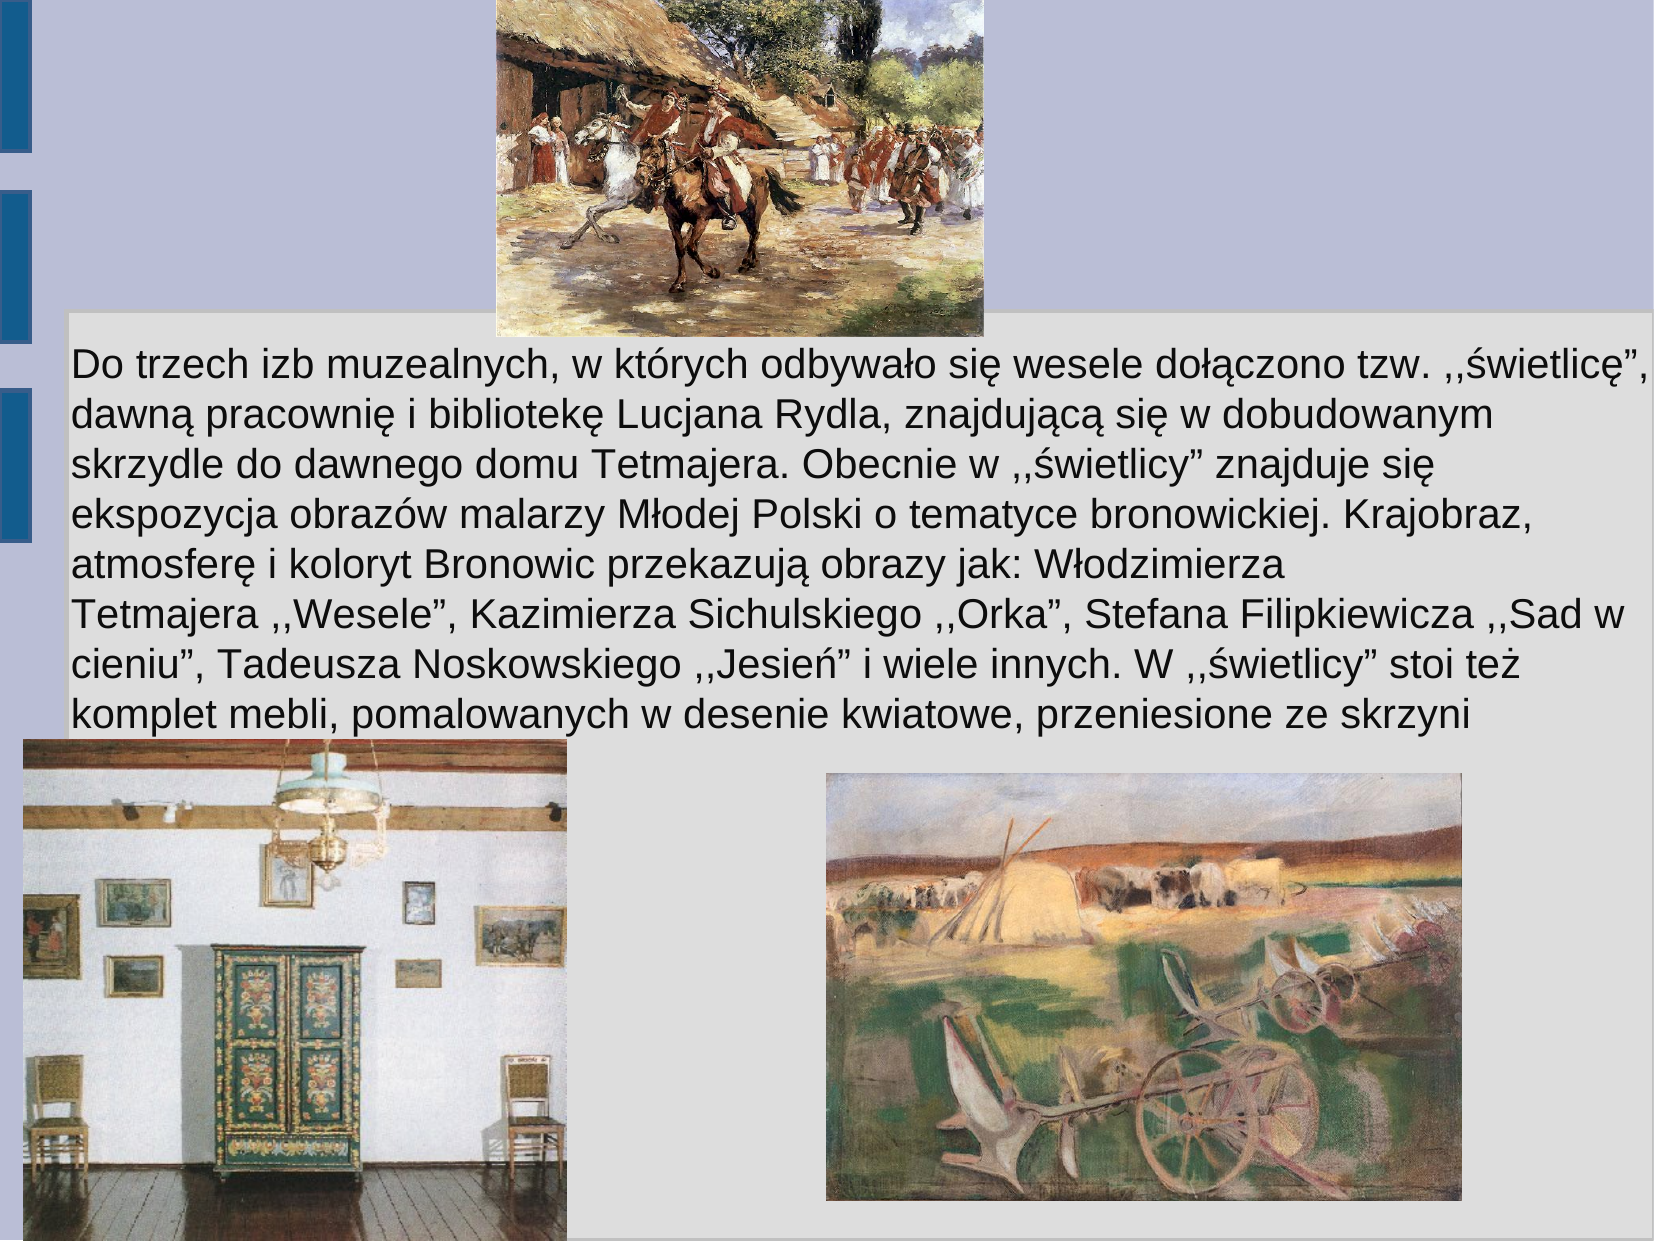

#
Do trzech izb muzealnych, w których odbywało się wesele dołączono tzw. ,,świetlicę”, dawną pracownię i bibliotekę Lucjana Rydla, znajdującą się w dobudowanym skrzydle do dawnego domu Tetmajera. Obecnie w ,,świetlicy” znajduje się ekspozycja obrazów malarzy Młodej Polski o tematyce bronowickiej. Krajobraz, atmosferę i koloryt Bronowic przekazują obrazy jak: Włodzimierza Tetmajera ,,Wesele”, Kazimierza Sichulskiego ,,Orka”, Stefana Filipkiewicza ,,Sad w cieniu”, Tadeusza Noskowskiego ,,Jesień” i wiele innych. W ,,świetlicy” stoi też komplet mebli, pomalowanych w desenie kwiatowe, przeniesione ze skrzyni krakowskiej.